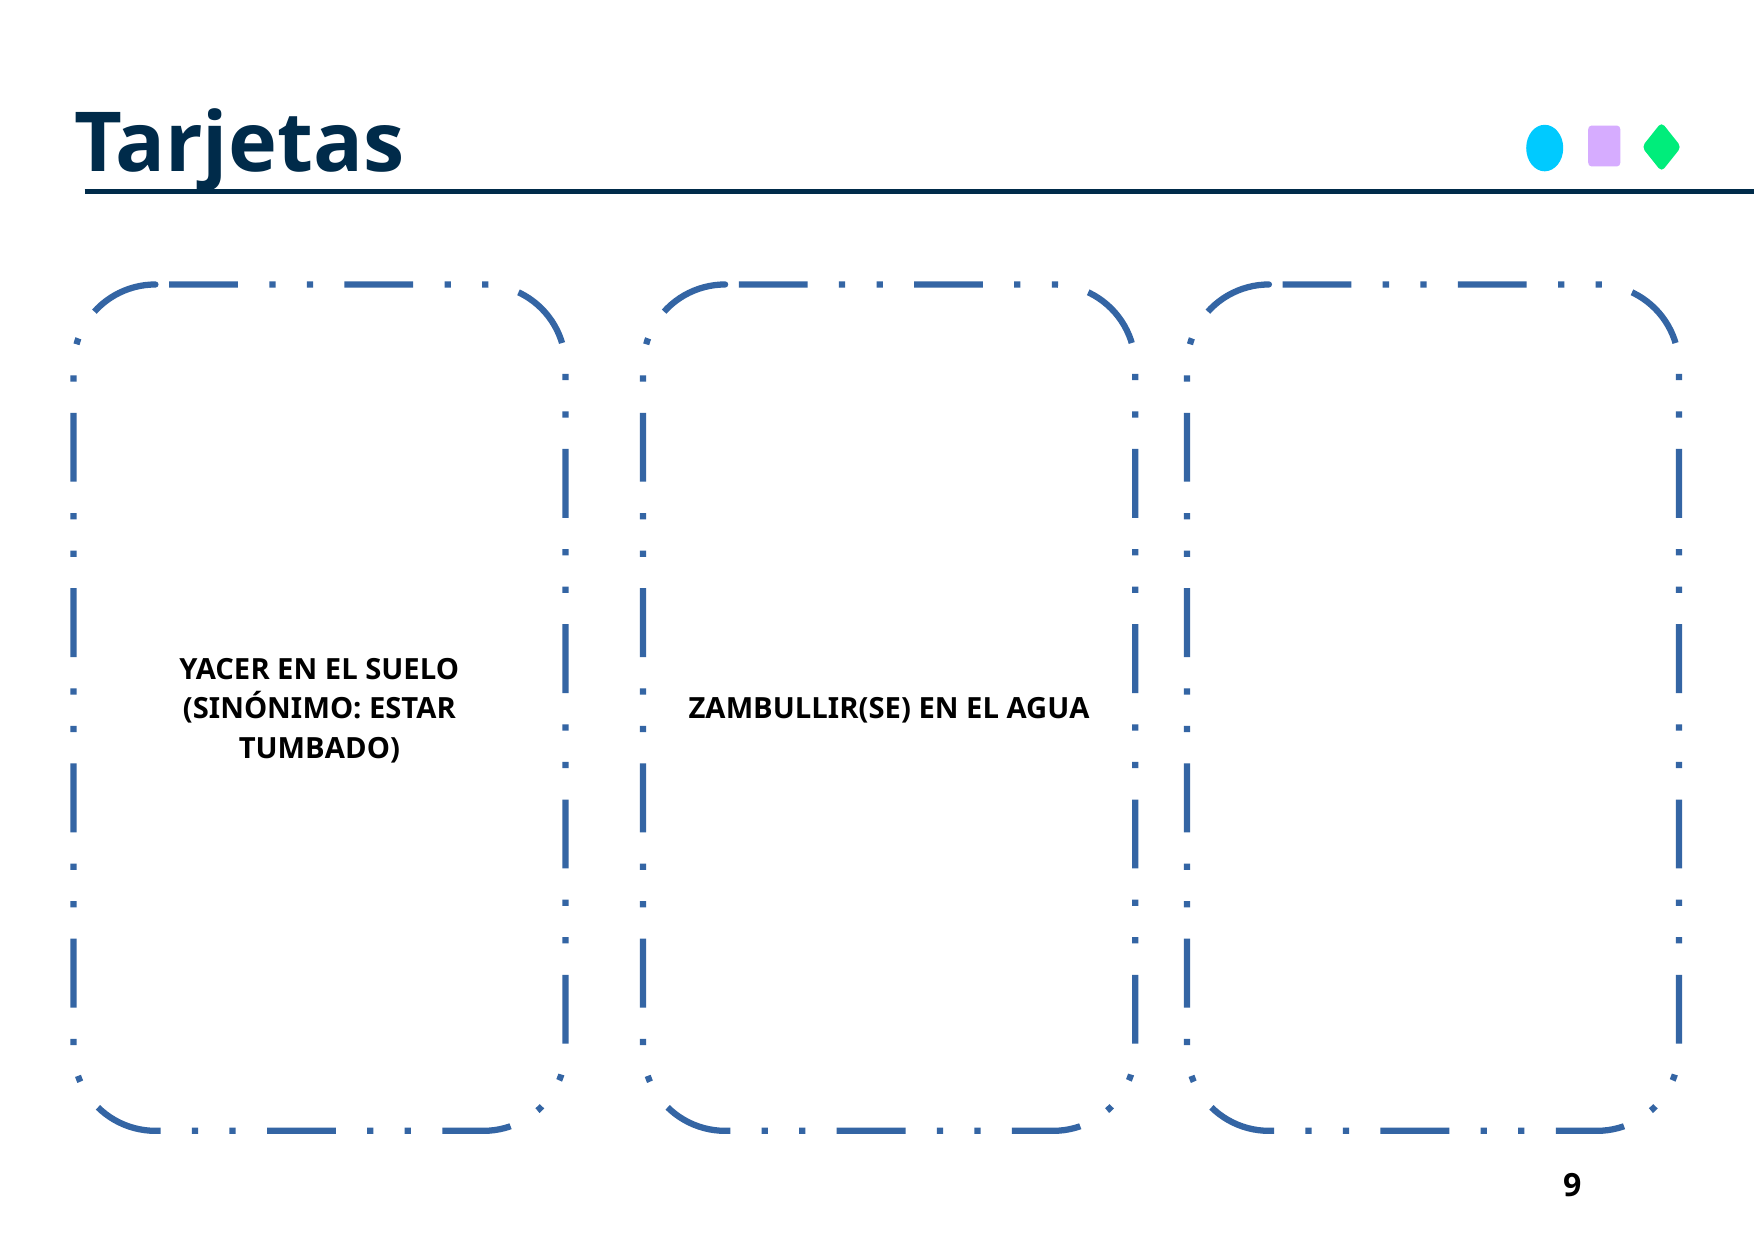

# Tarjetas
YACER EN EL SUELO
(SINÓNIMO: ESTAR TUMBADO)
ZAMBULLIR(SE) EN EL AGUA